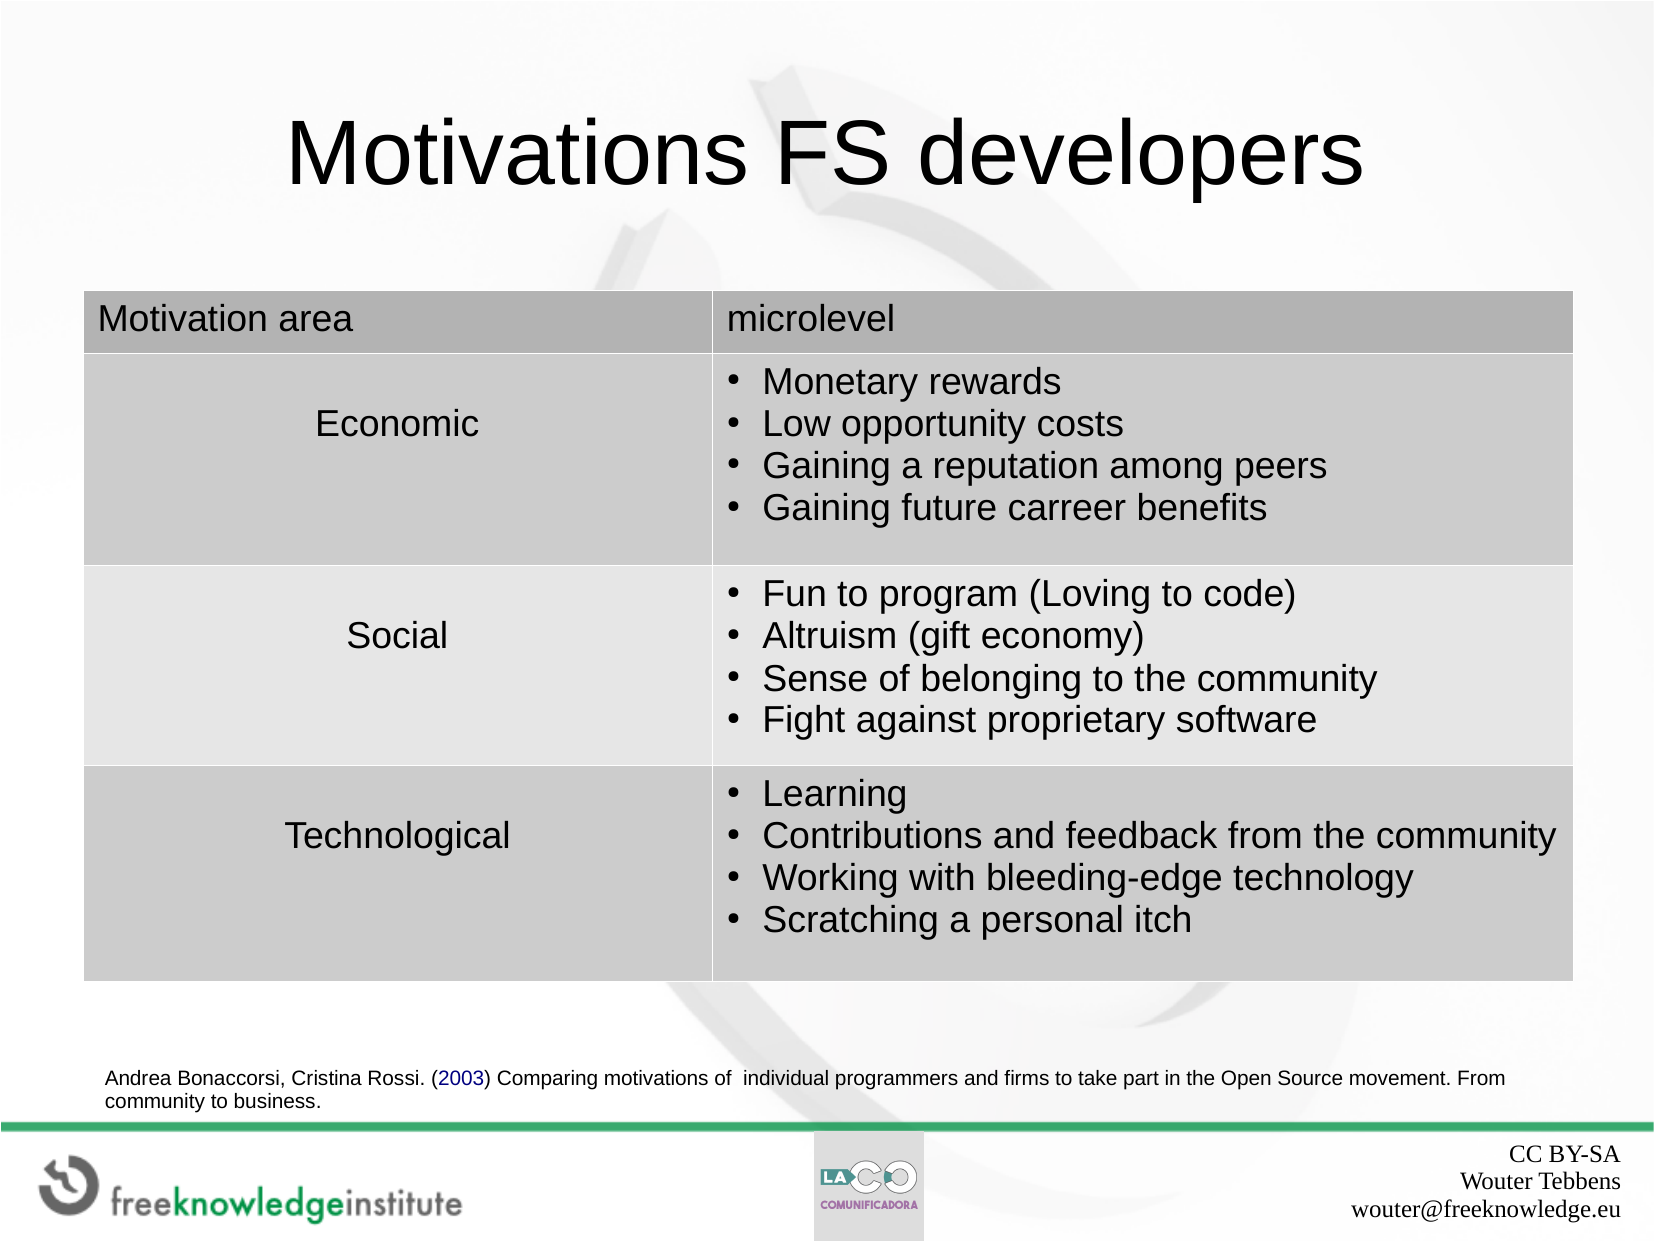

# Motivations FS developers
| Motivation area | microlevel |
| --- | --- |
| Economic | Monetary rewards Low opportunity costs Gaining a reputation among peers Gaining future carreer benefits |
| Social | Fun to program (Loving to code) Altruism (gift economy) Sense of belonging to the community Fight against proprietary software |
| Technological | Learning Contributions and feedback from the community Working with bleeding-edge technology Scratching a personal itch |
Andrea Bonaccorsi, Cristina Rossi. (2003) Comparing motivations of individual programmers and firms to take part in the Open Source movement. From community to business.